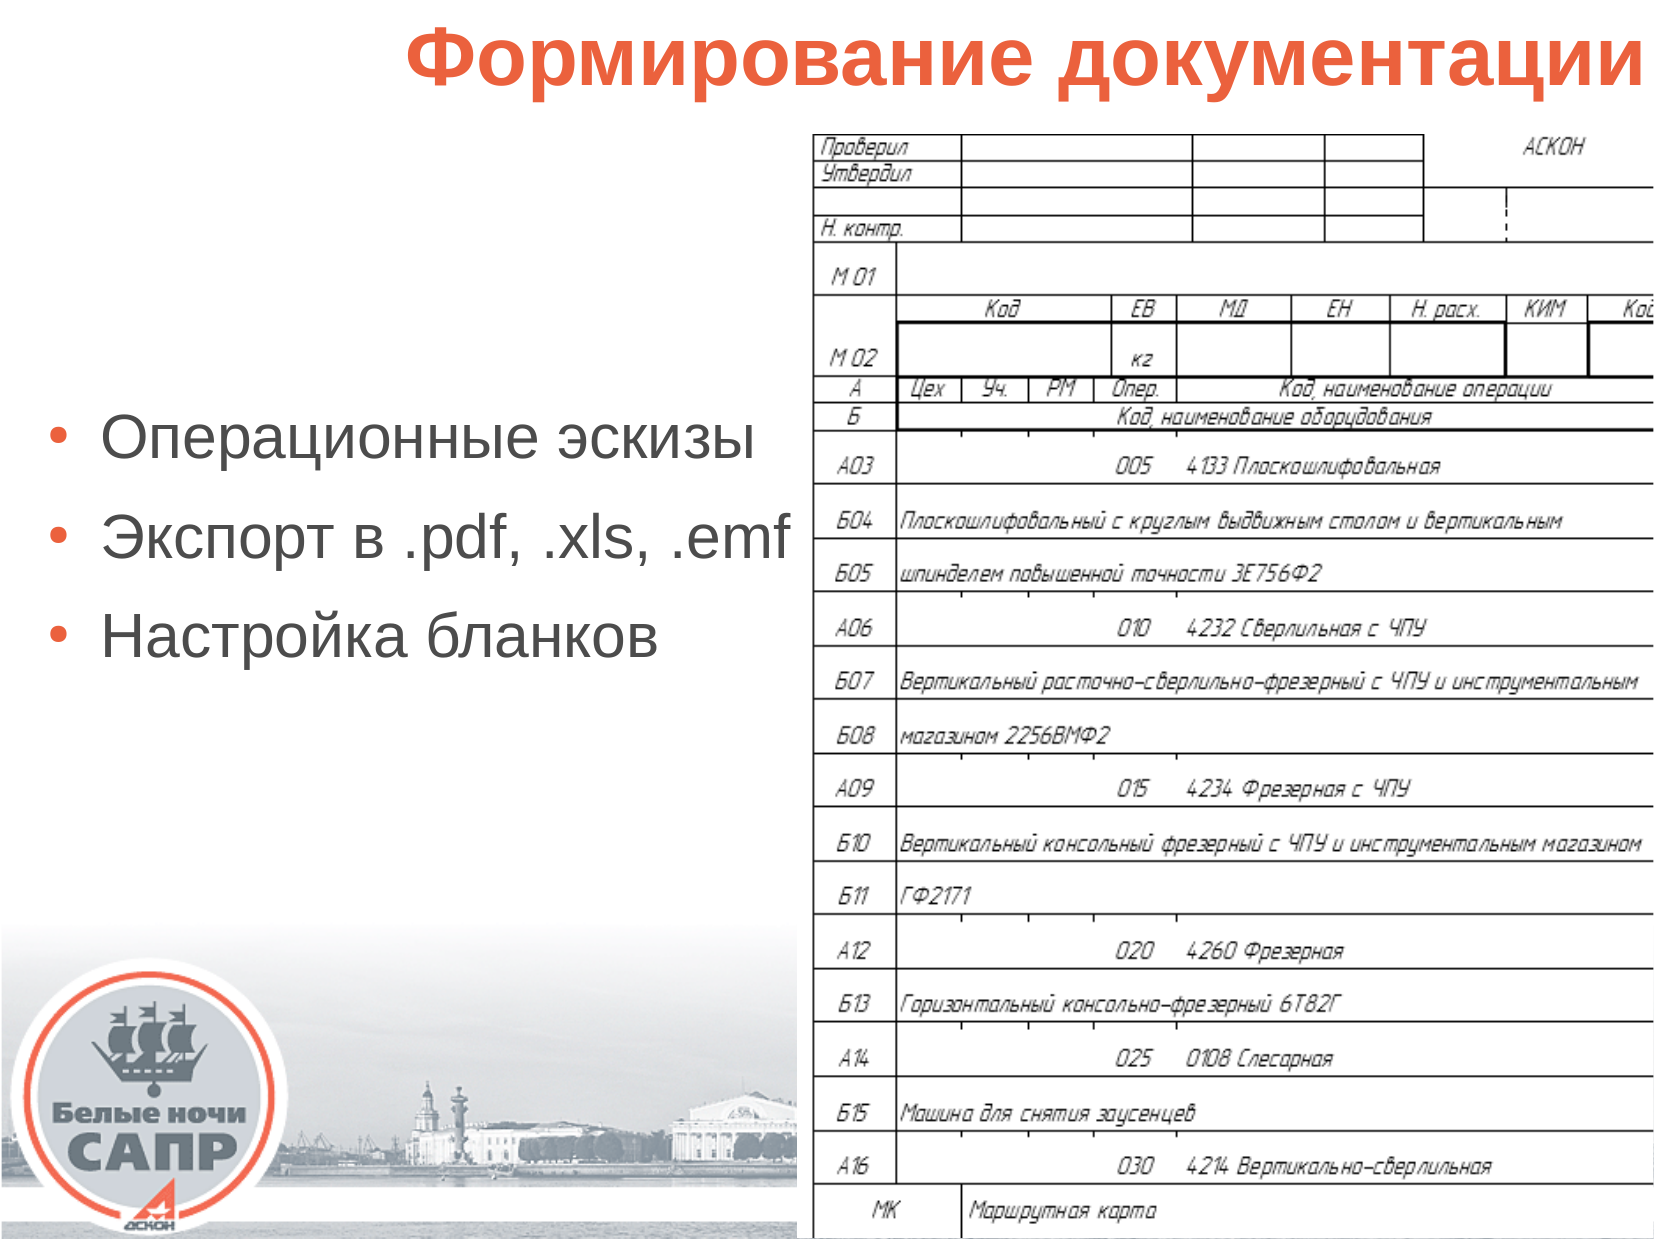

# Формирование документации
Операционные эскизы
Экспорт в .pdf, .xls, .emf
Настройка бланков